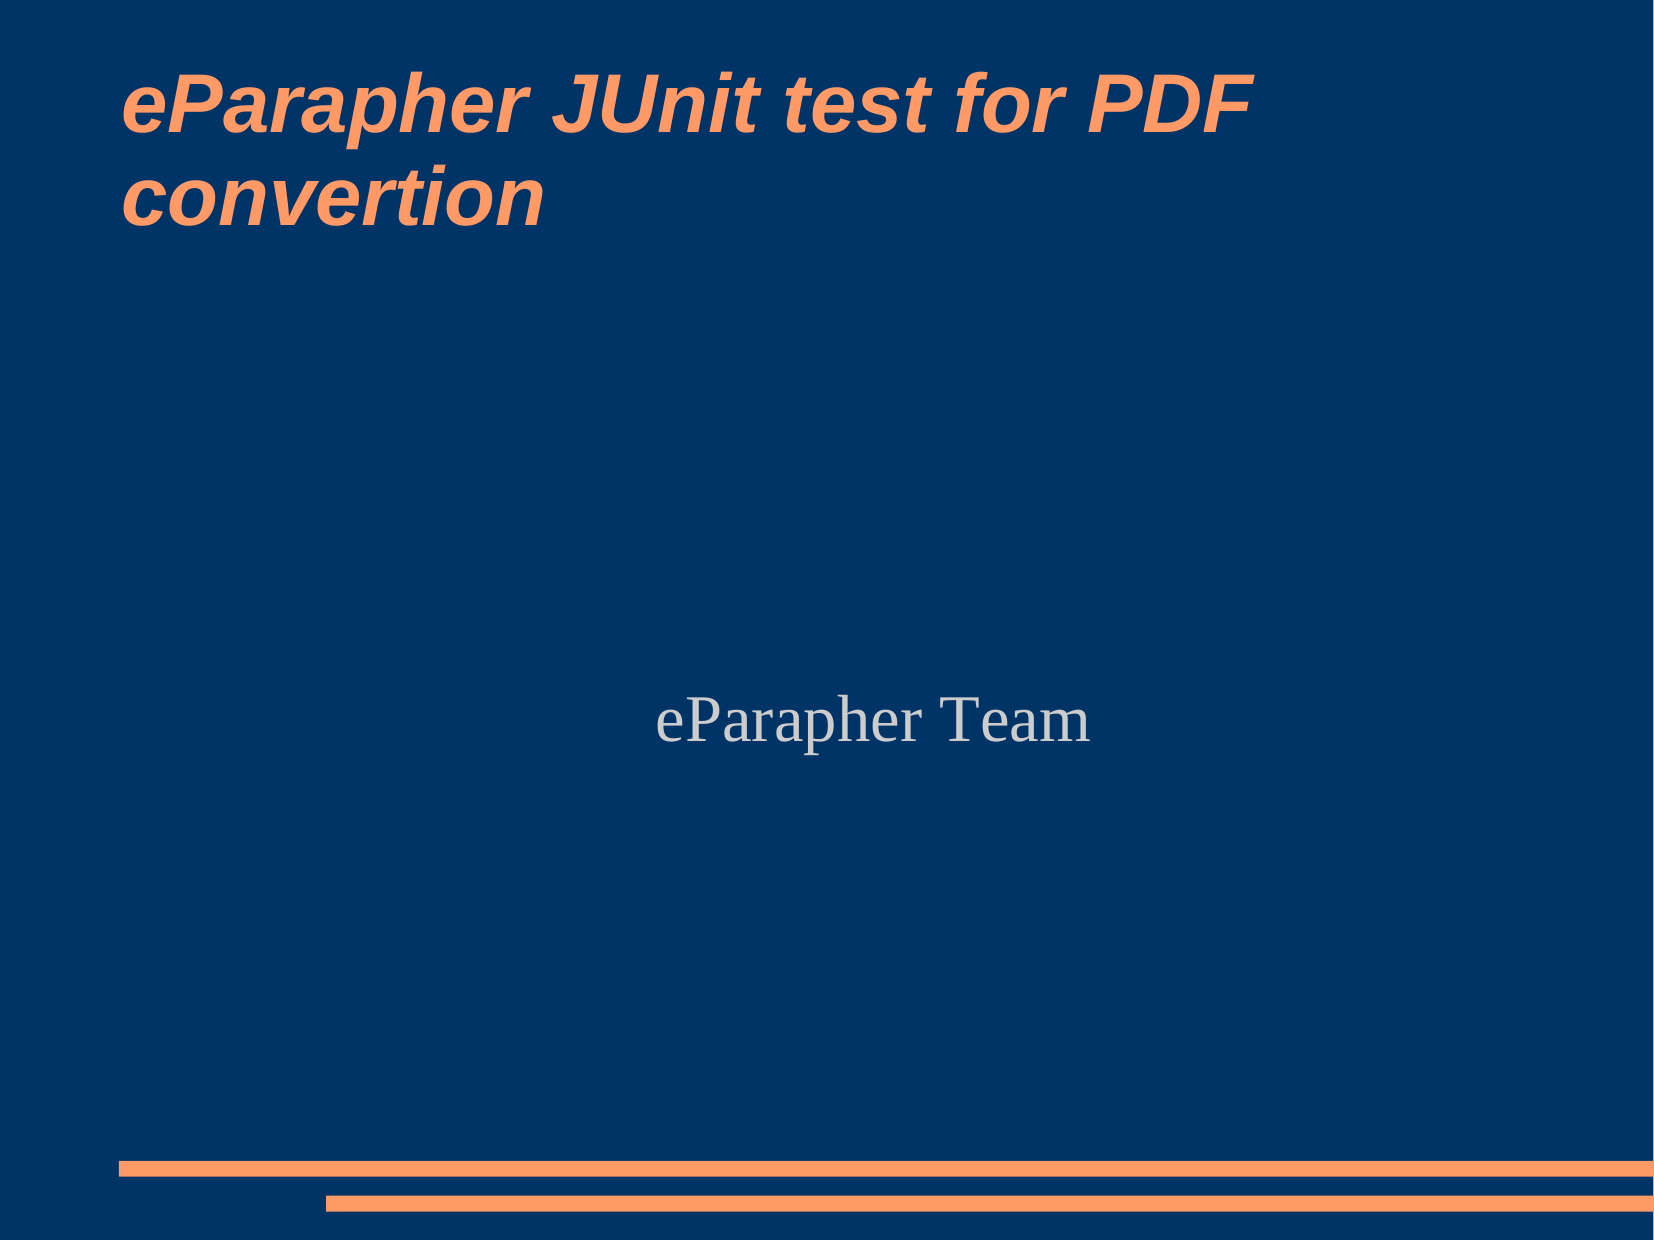

# eParapher JUnit test for PDF convertion
eParapher Team